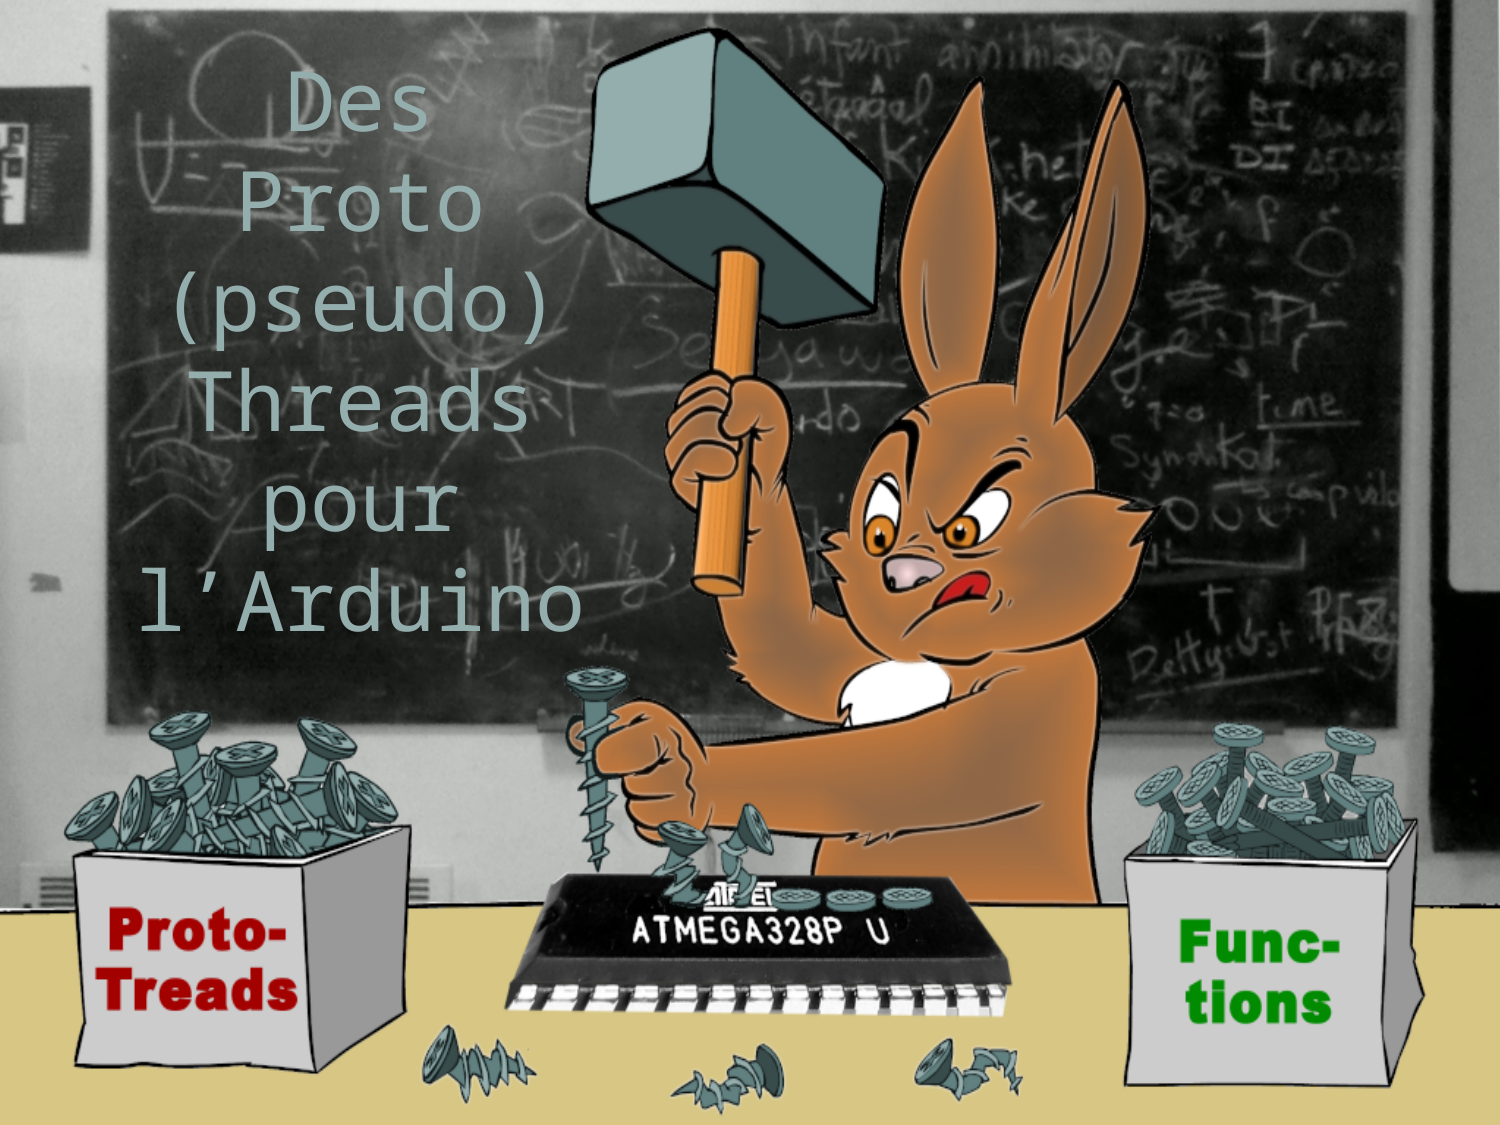

# Des Proto (pseudo) Threads pour l’Arduino